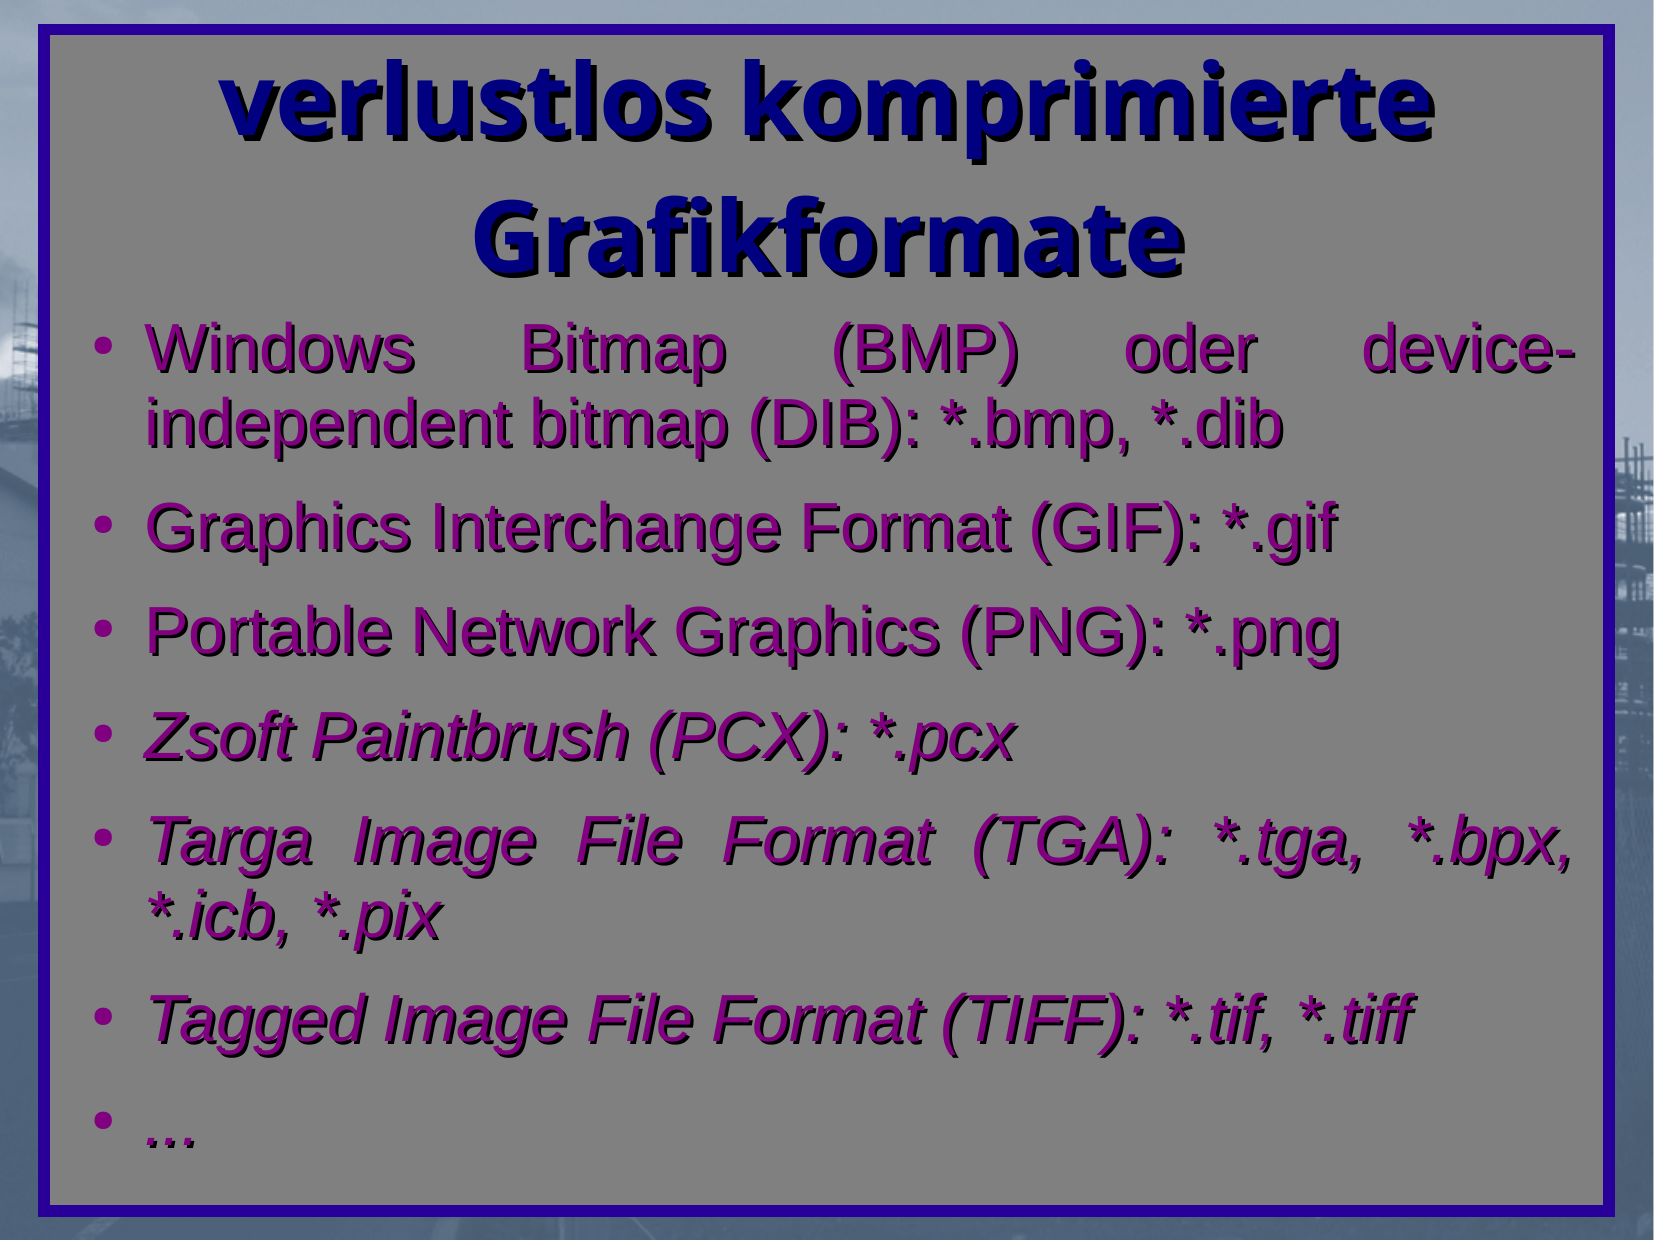

# verlustlos komprimierte Grafikformate
Windows Bitmap (BMP) oder device-independent bitmap (DIB): *.bmp, *.dib
Graphics Interchange Format (GIF): *.gif
Portable Network Graphics (PNG): *.png
Zsoft Paintbrush (PCX): *.pcx
Targa Image File Format (TGA): *.tga, *.bpx, *.icb, *.pix
Tagged Image File Format (TIFF): *.tif, *.tiff
...